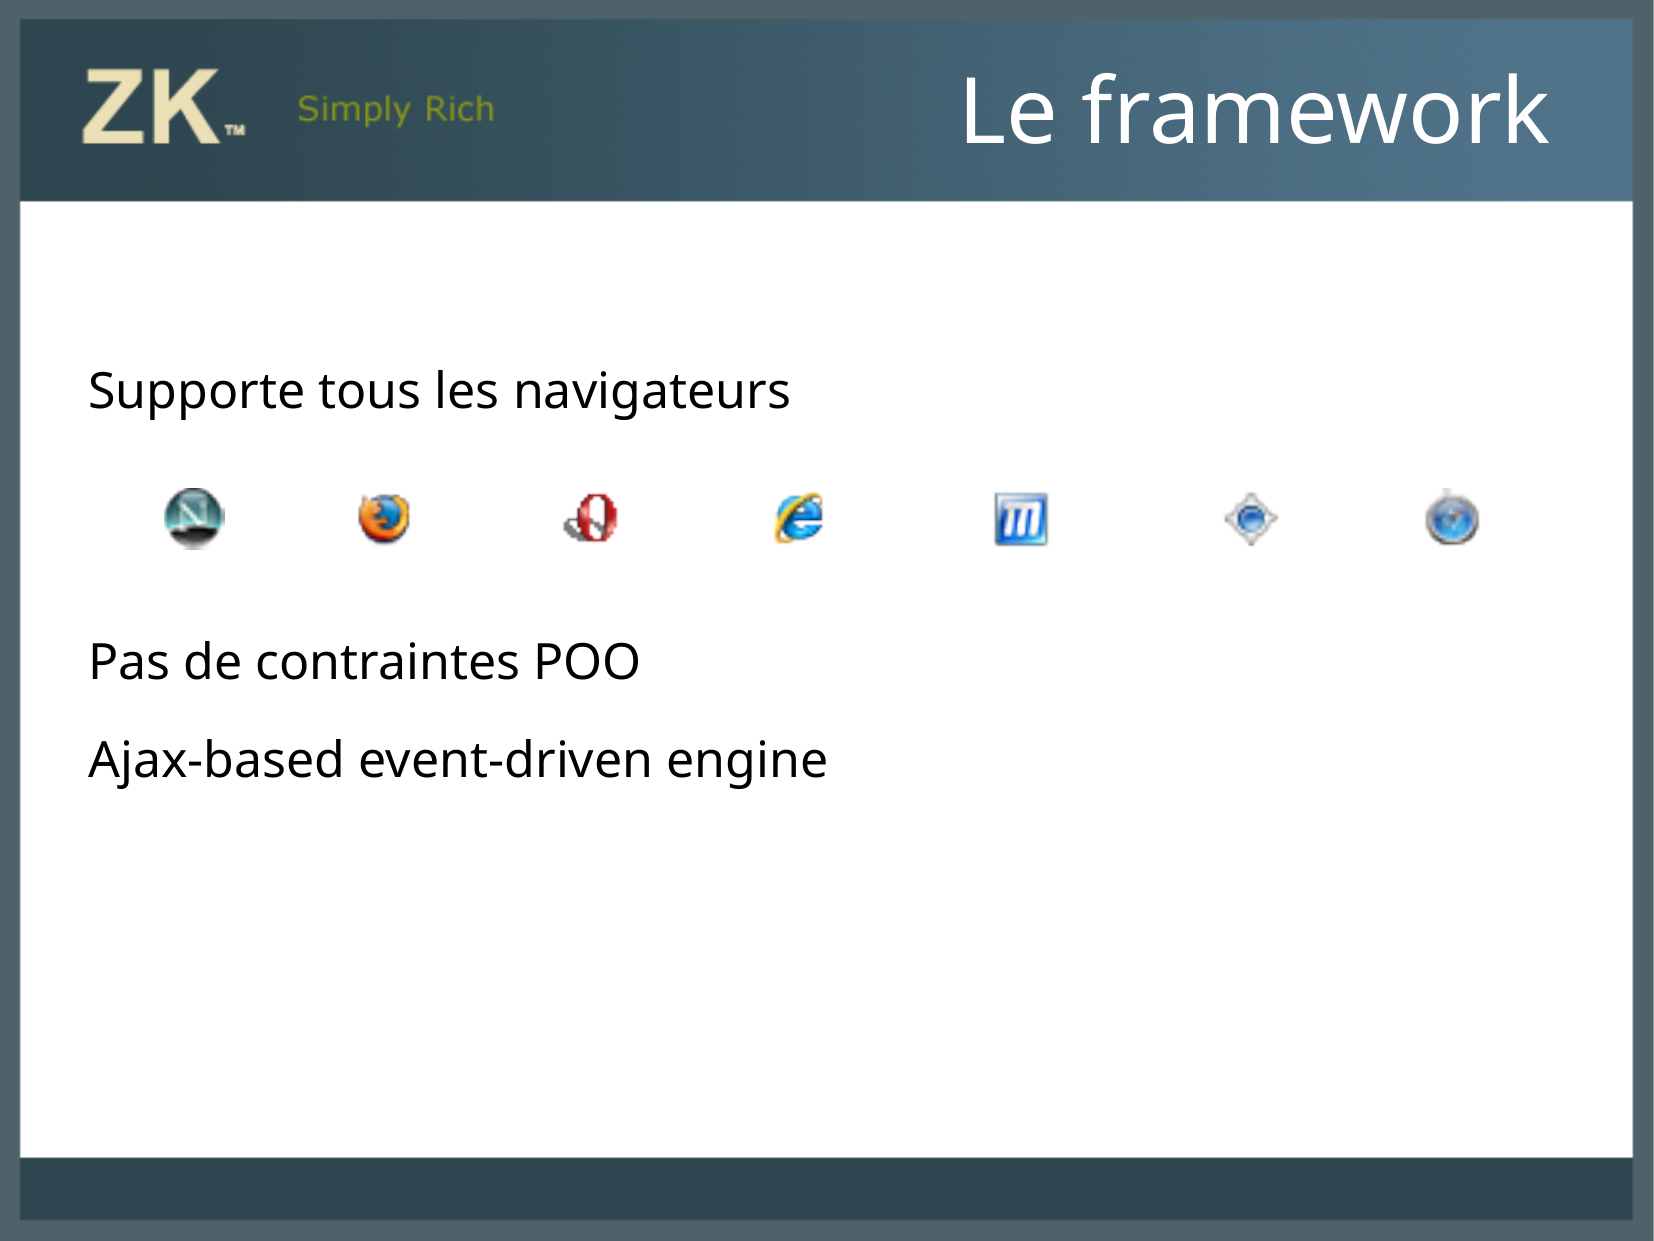

Le framework
# Supporte tous les navigateurs
Pas de contraintes POO
Ajax-based event-driven engine